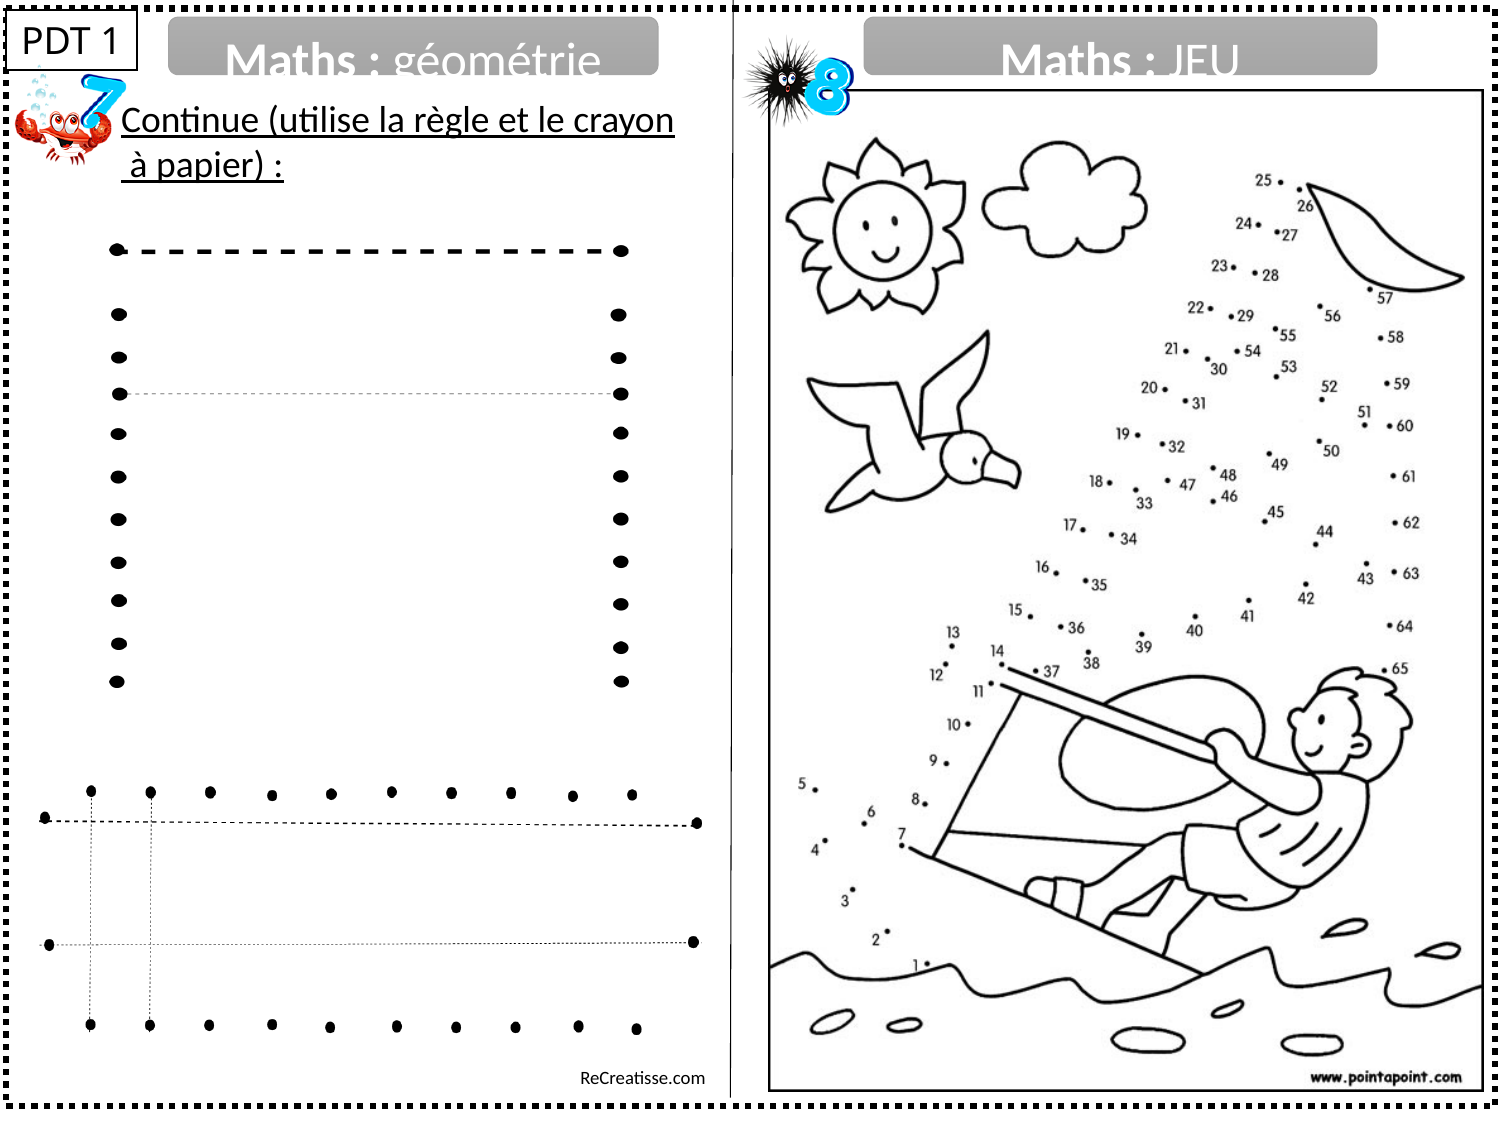

PDT 1
Maths : géométrie
Maths : JEU
Continue (utilise la règle et le crayon
 à papier) :
ReCreatisse.com